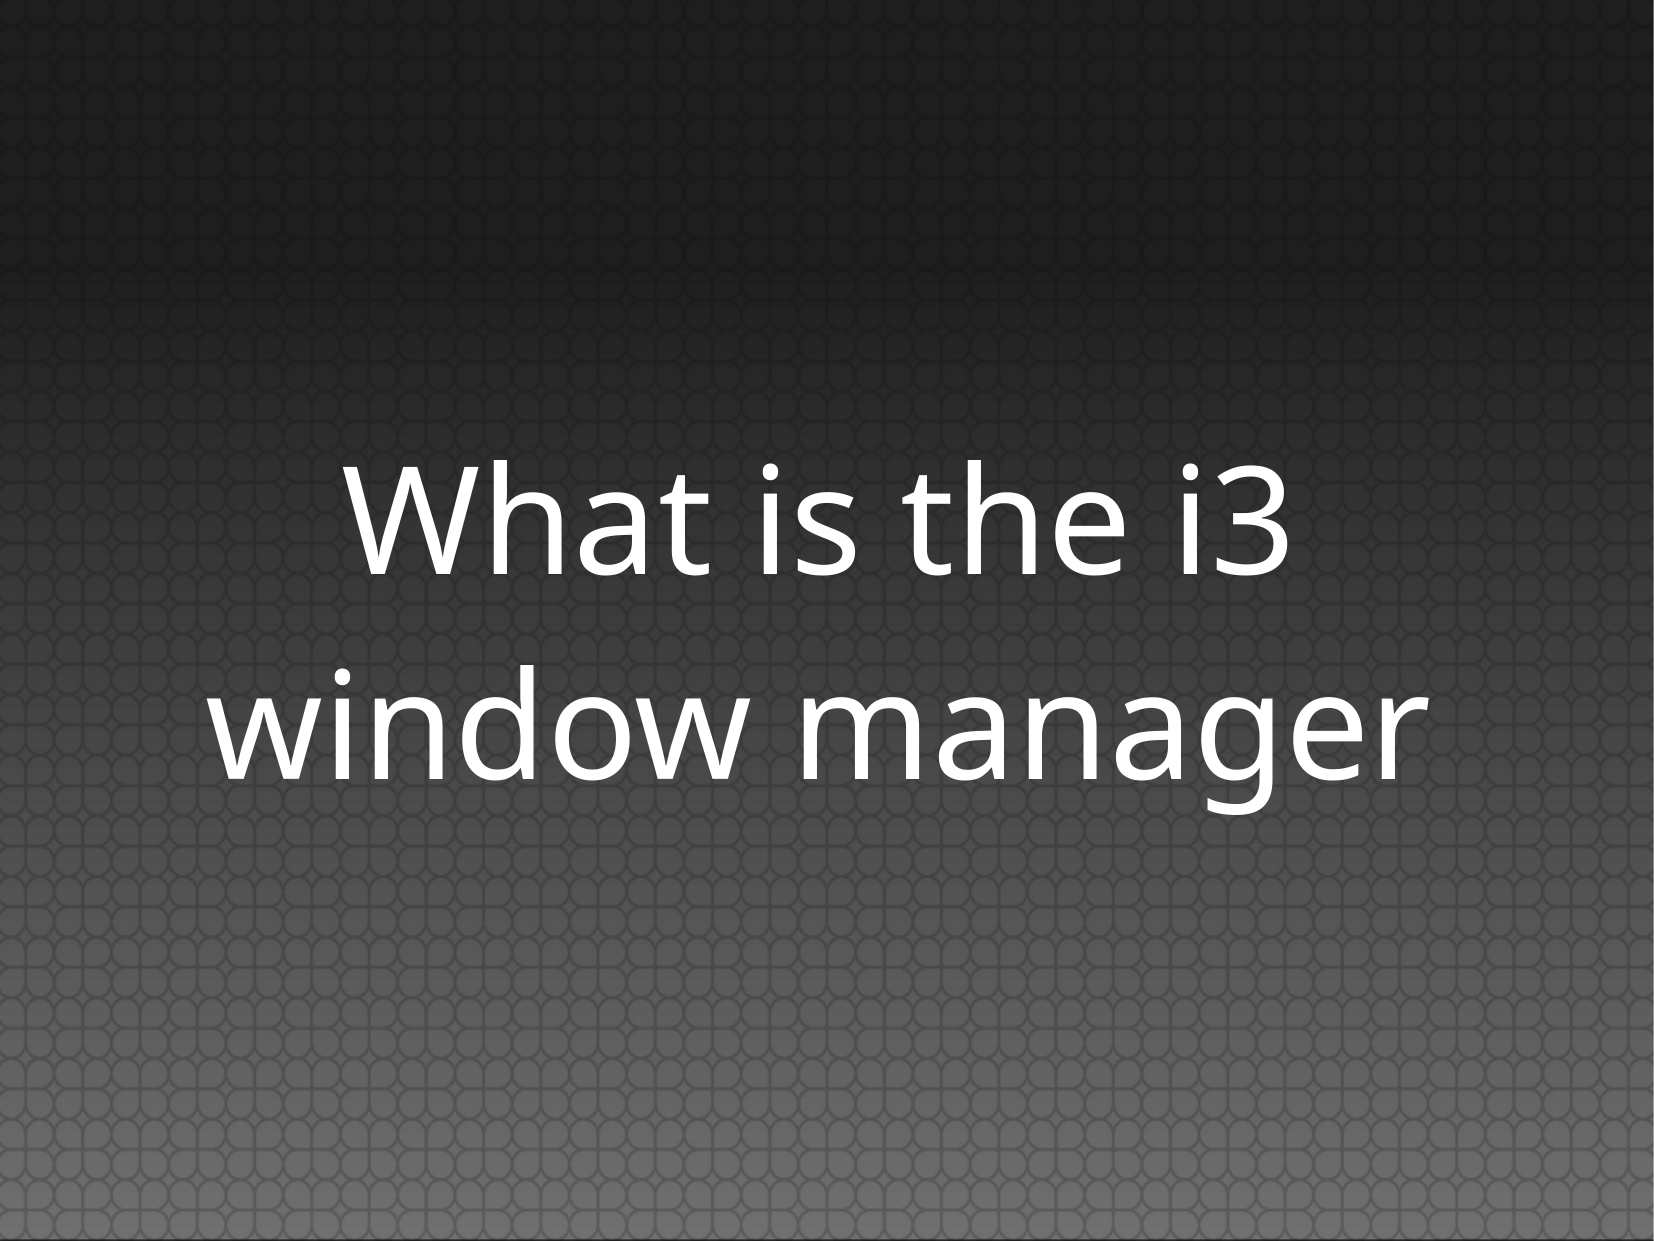

# What is the i3 window manager